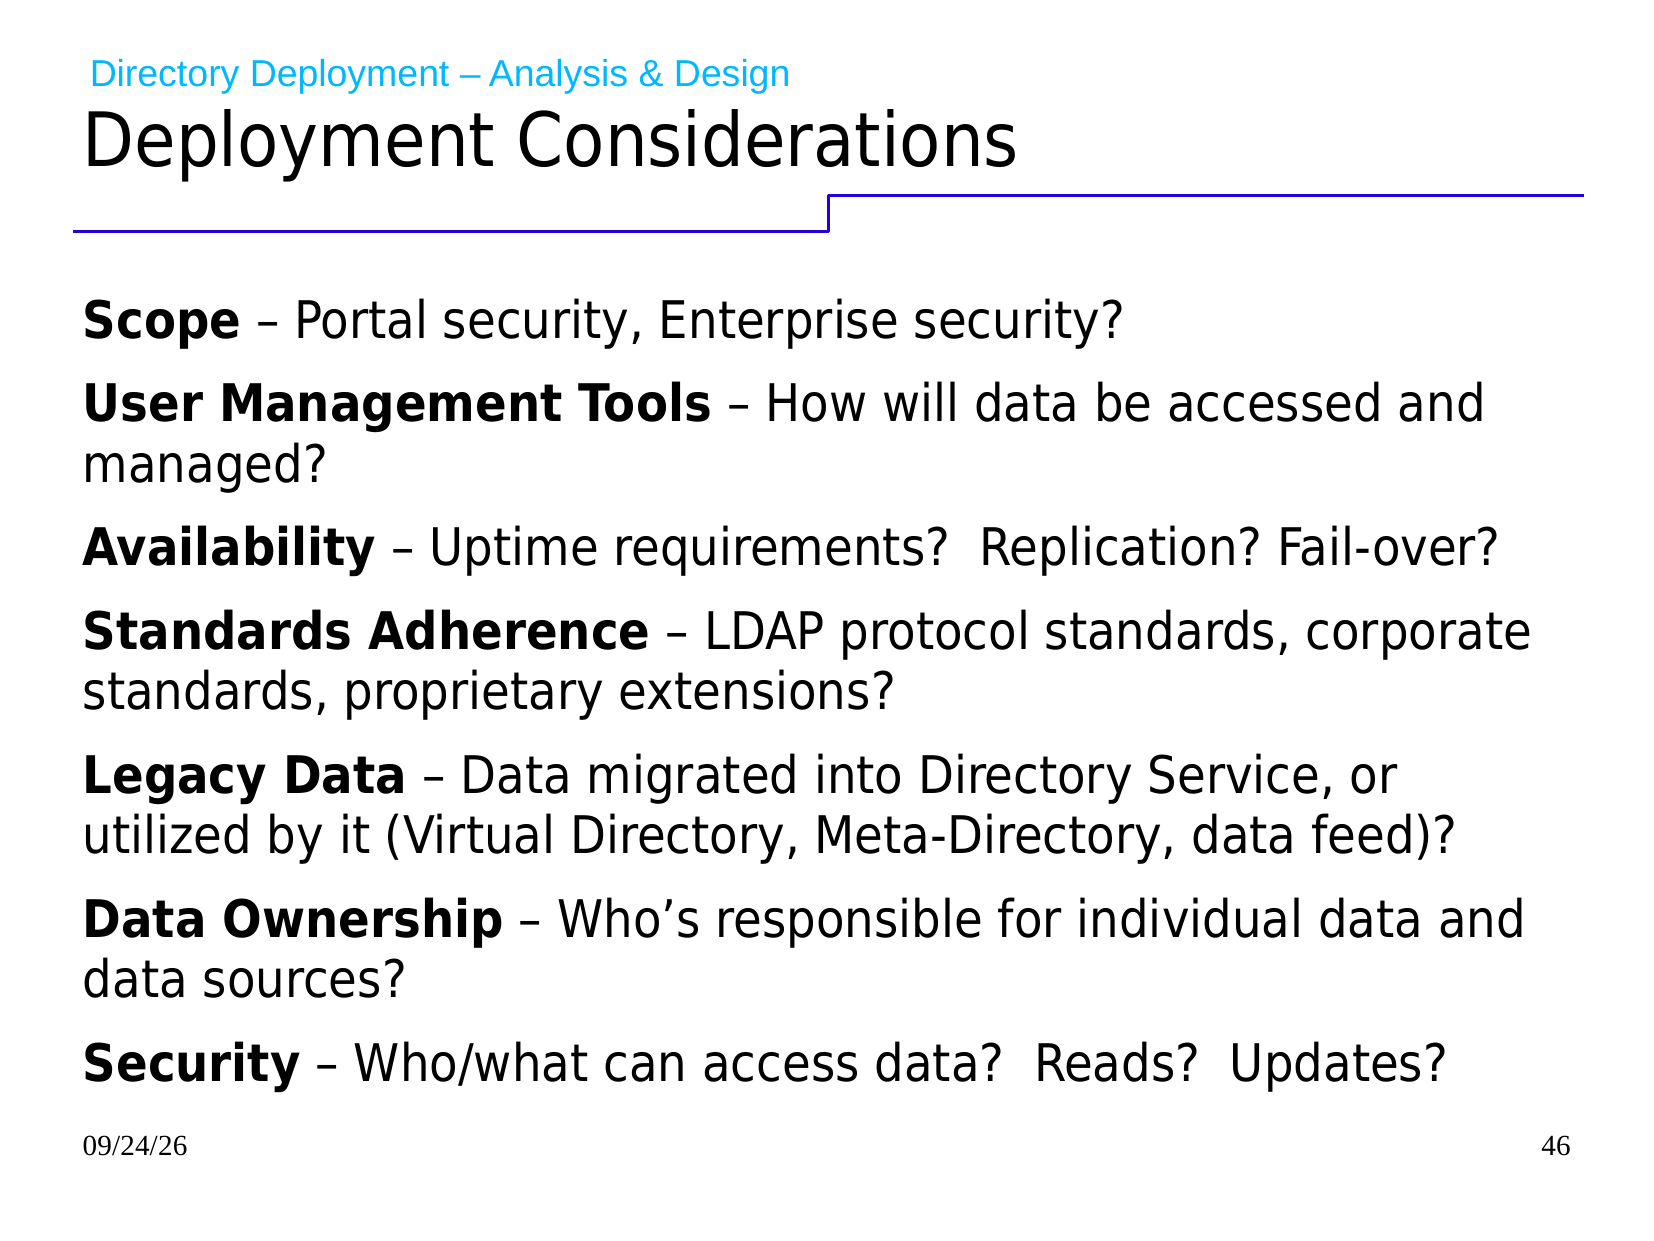

Directory Deployment – Analysis & Design
# Deployment Considerations
Scope – Portal security, Enterprise security?
User Management Tools – How will data be accessed and managed?
Availability – Uptime requirements? Replication? Fail-over?
Standards Adherence – LDAP protocol standards, corporate standards, proprietary extensions?
Legacy Data – Data migrated into Directory Service, or utilized by it (Virtual Directory, Meta-Directory, data feed)?
Data Ownership – Who’s responsible for individual data and data sources?
Security – Who/what can access data? Reads? Updates?
46